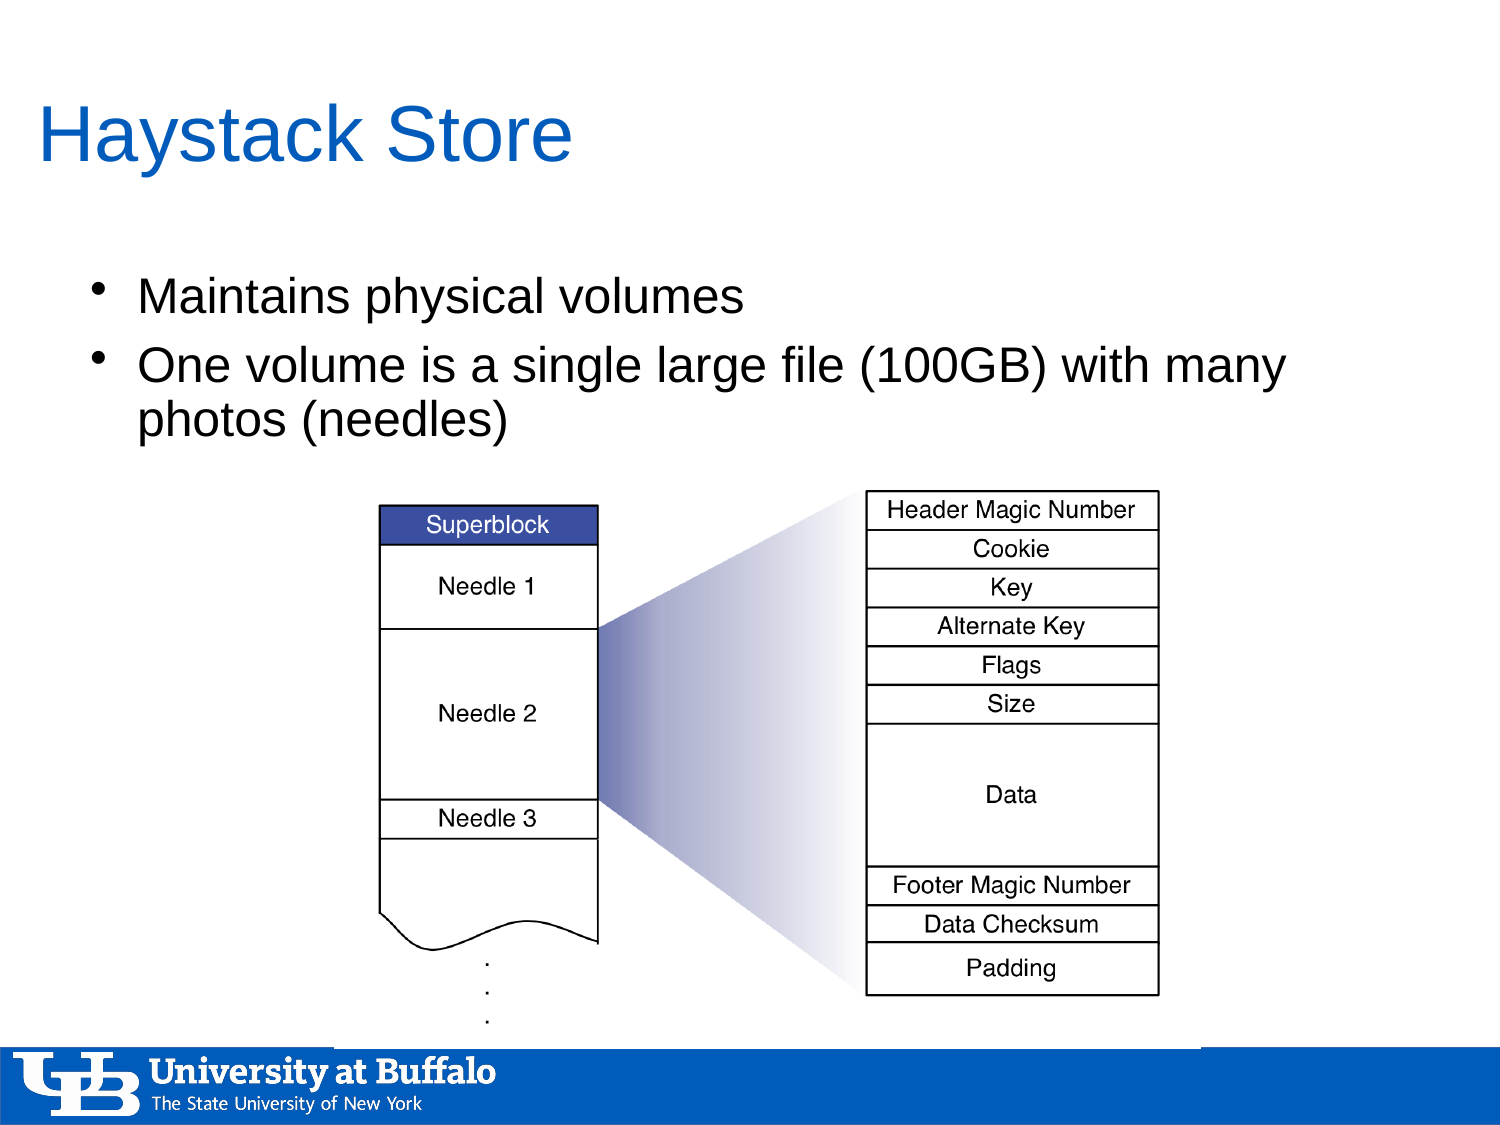

# Haystack Store
Maintains physical volumes
One volume is a single large file (100GB) with many photos (needles)